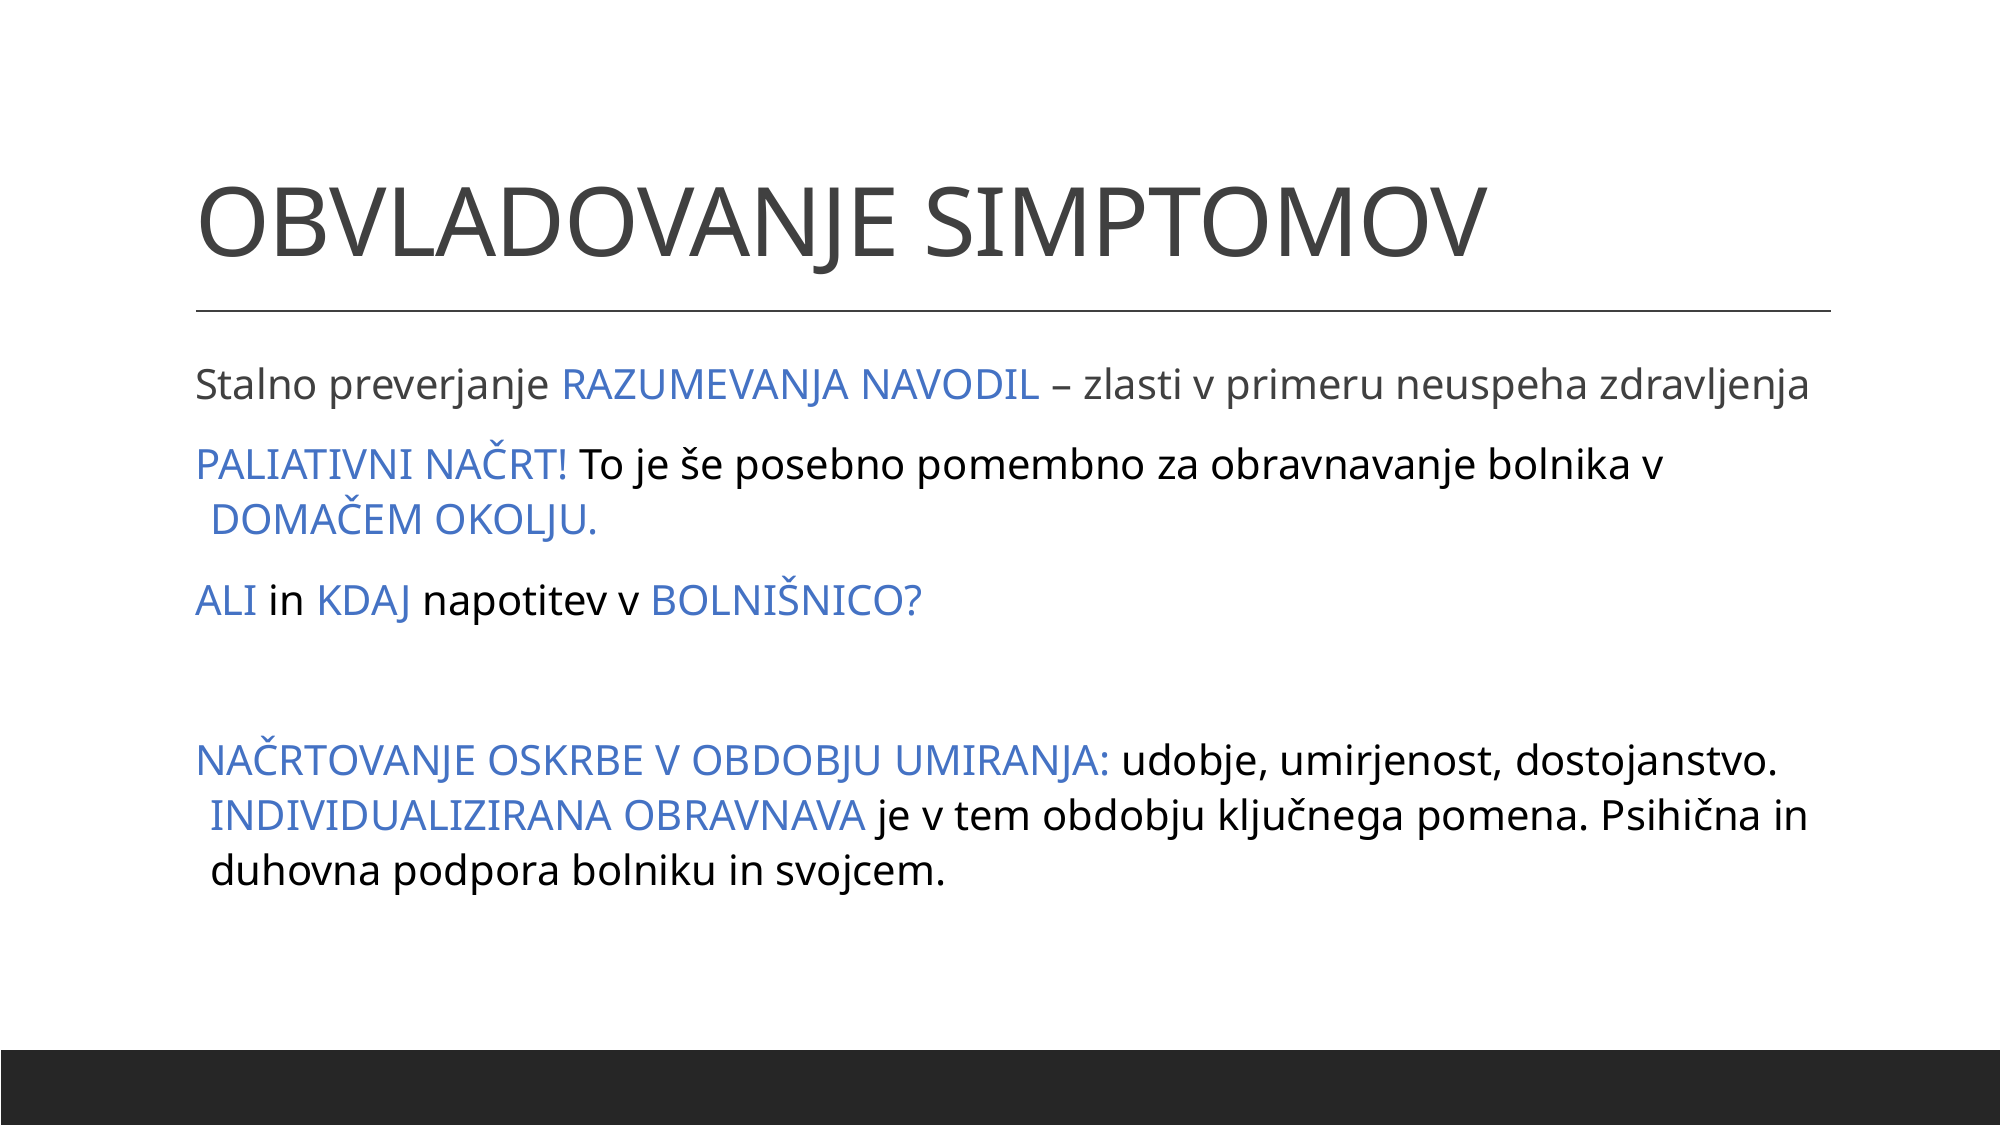

# OBVLADOVANJE SIMPTOMOV
Stalno preverjanje RAZUMEVANJA NAVODIL – zlasti v primeru neuspeha zdravljenja
PALIATIVNI NAČRT! To je še posebno pomembno za obravnavanje bolnika v DOMAČEM OKOLJU.
ALI in KDAJ napotitev v BOLNIŠNICO?
NAČRTOVANJE OSKRBE V OBDOBJU UMIRANJA: udobje, umirjenost, dostojanstvo. INDIVIDUALIZIRANA OBRAVNAVA je v tem obdobju ključnega pomena. Psihična in duhovna podpora bolniku in svojcem.